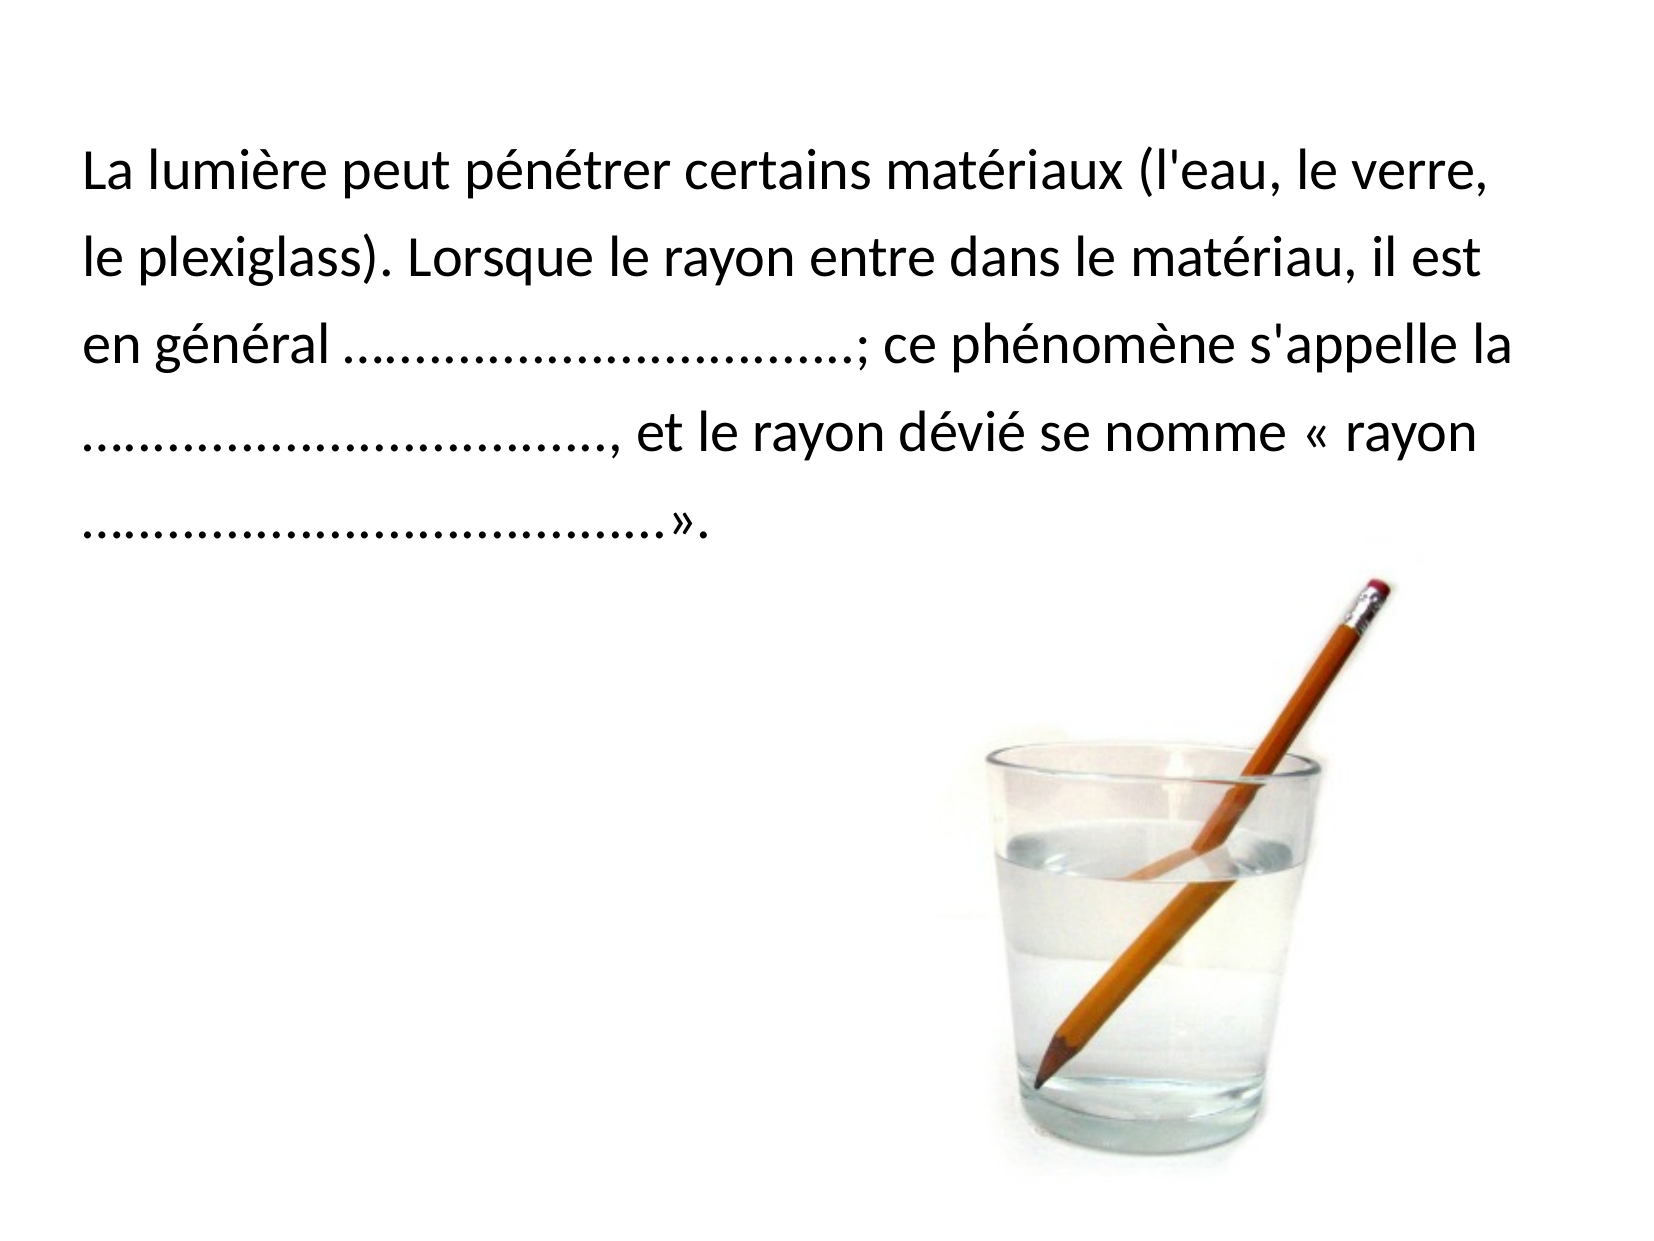

La lumière peut pénétrer certains matériaux (l'eau, le verre, le plexiglass). Lorsque le rayon entre dans le matériau, il est en général …................................; ce phénomène s'appelle la …................................., et le rayon dévié se nomme « rayon ….....................................».